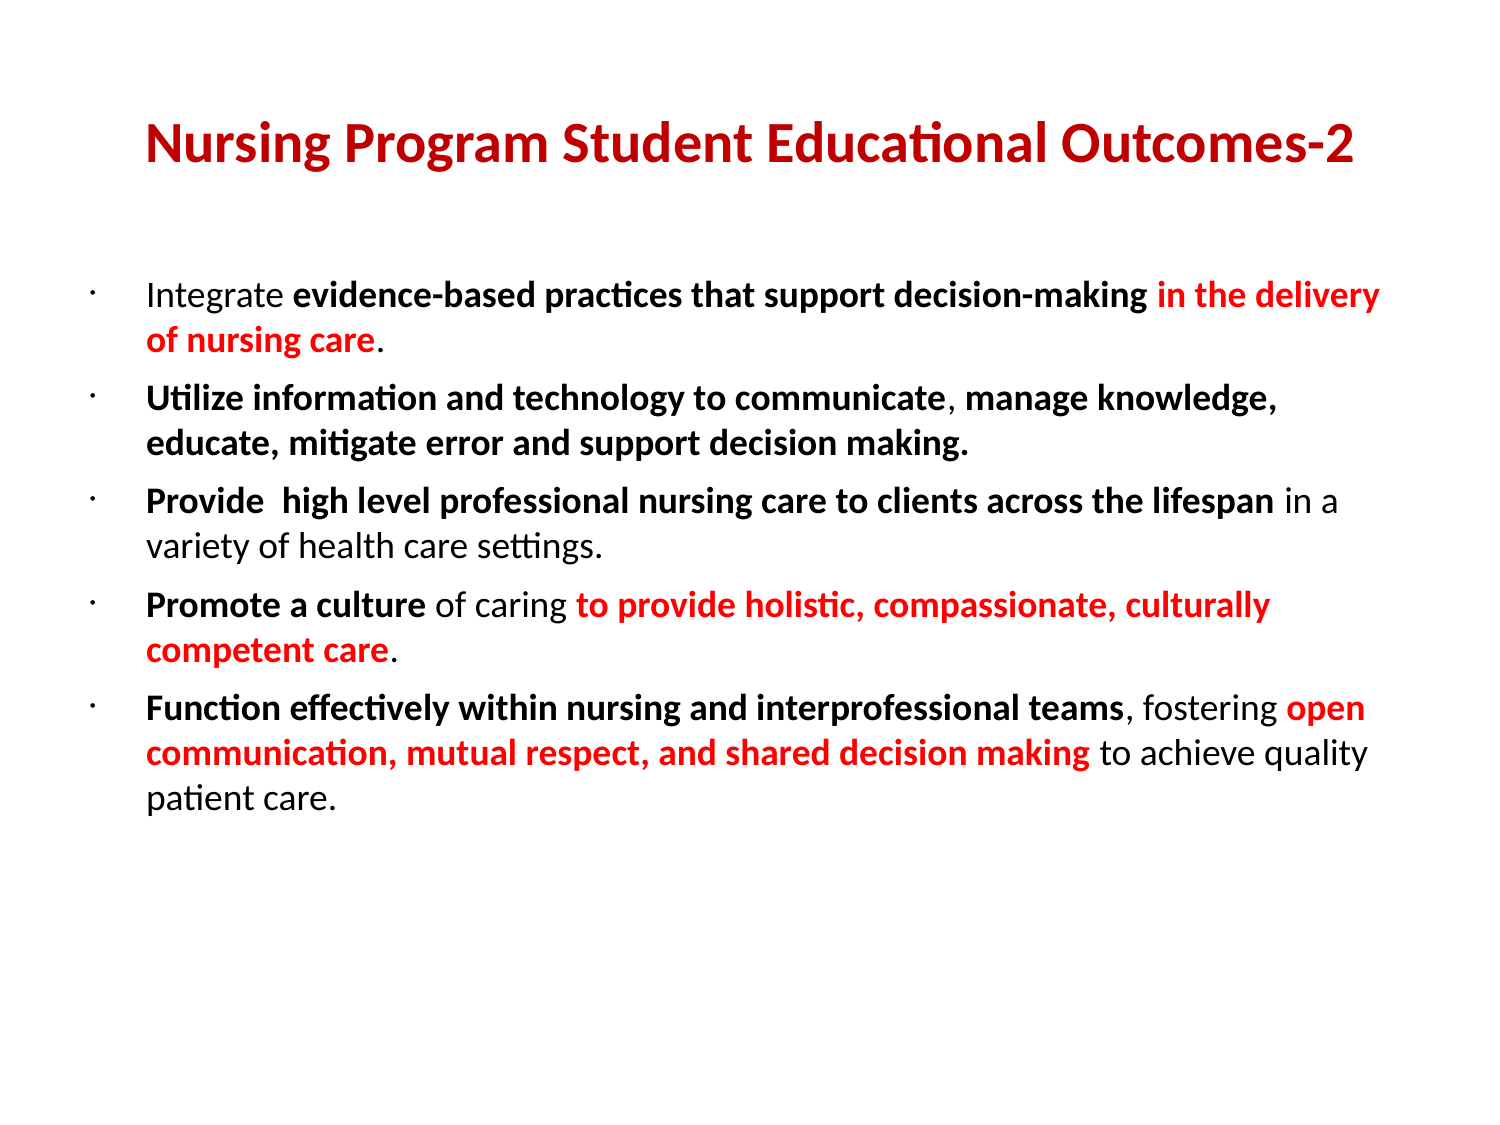

# Nursing Program Student Educational Outcomes-2
Integrate evidence-based practices that support decision-making in the delivery of nursing care.
Utilize information and technology to communicate, manage knowledge, educate, mitigate error and support decision making.
Provide high level professional nursing care to clients across the lifespan in a variety of health care settings.
Promote a culture of caring to provide holistic, compassionate, culturally competent care.
Function effectively within nursing and interprofessional teams, fostering open communication, mutual respect, and shared decision making to achieve quality patient care.